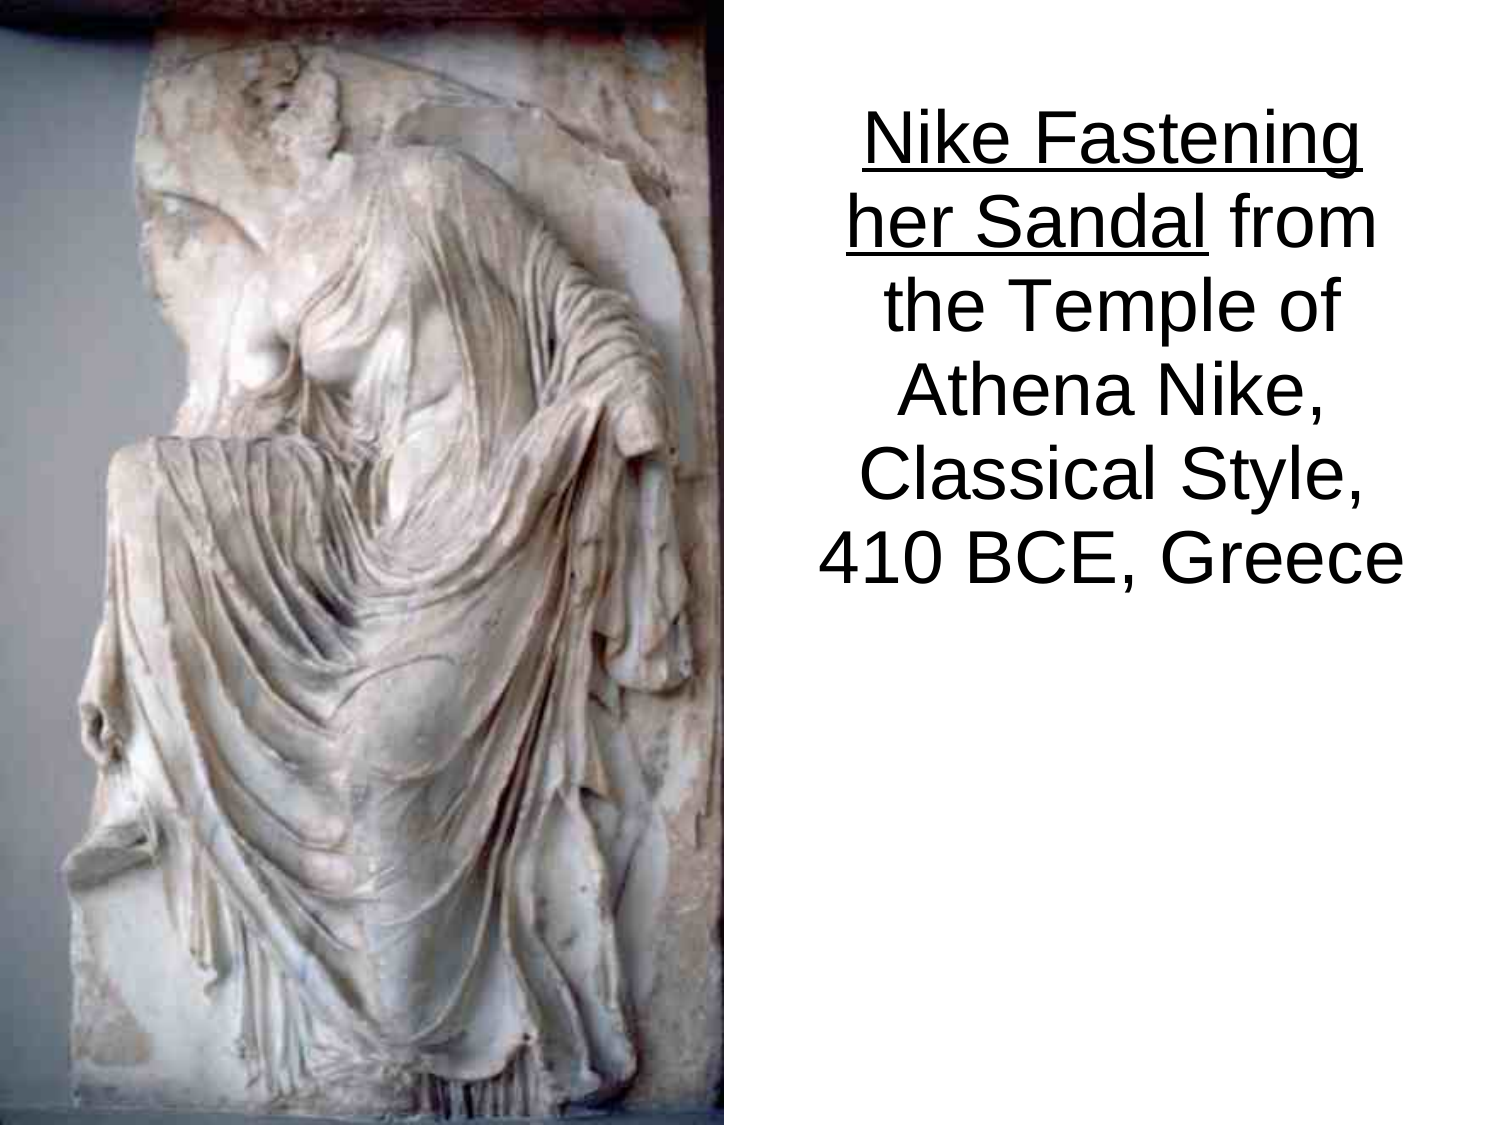

# Nike Fastening her Sandal from the Temple of Athena Nike, Classical Style, 410 BCE, Greece